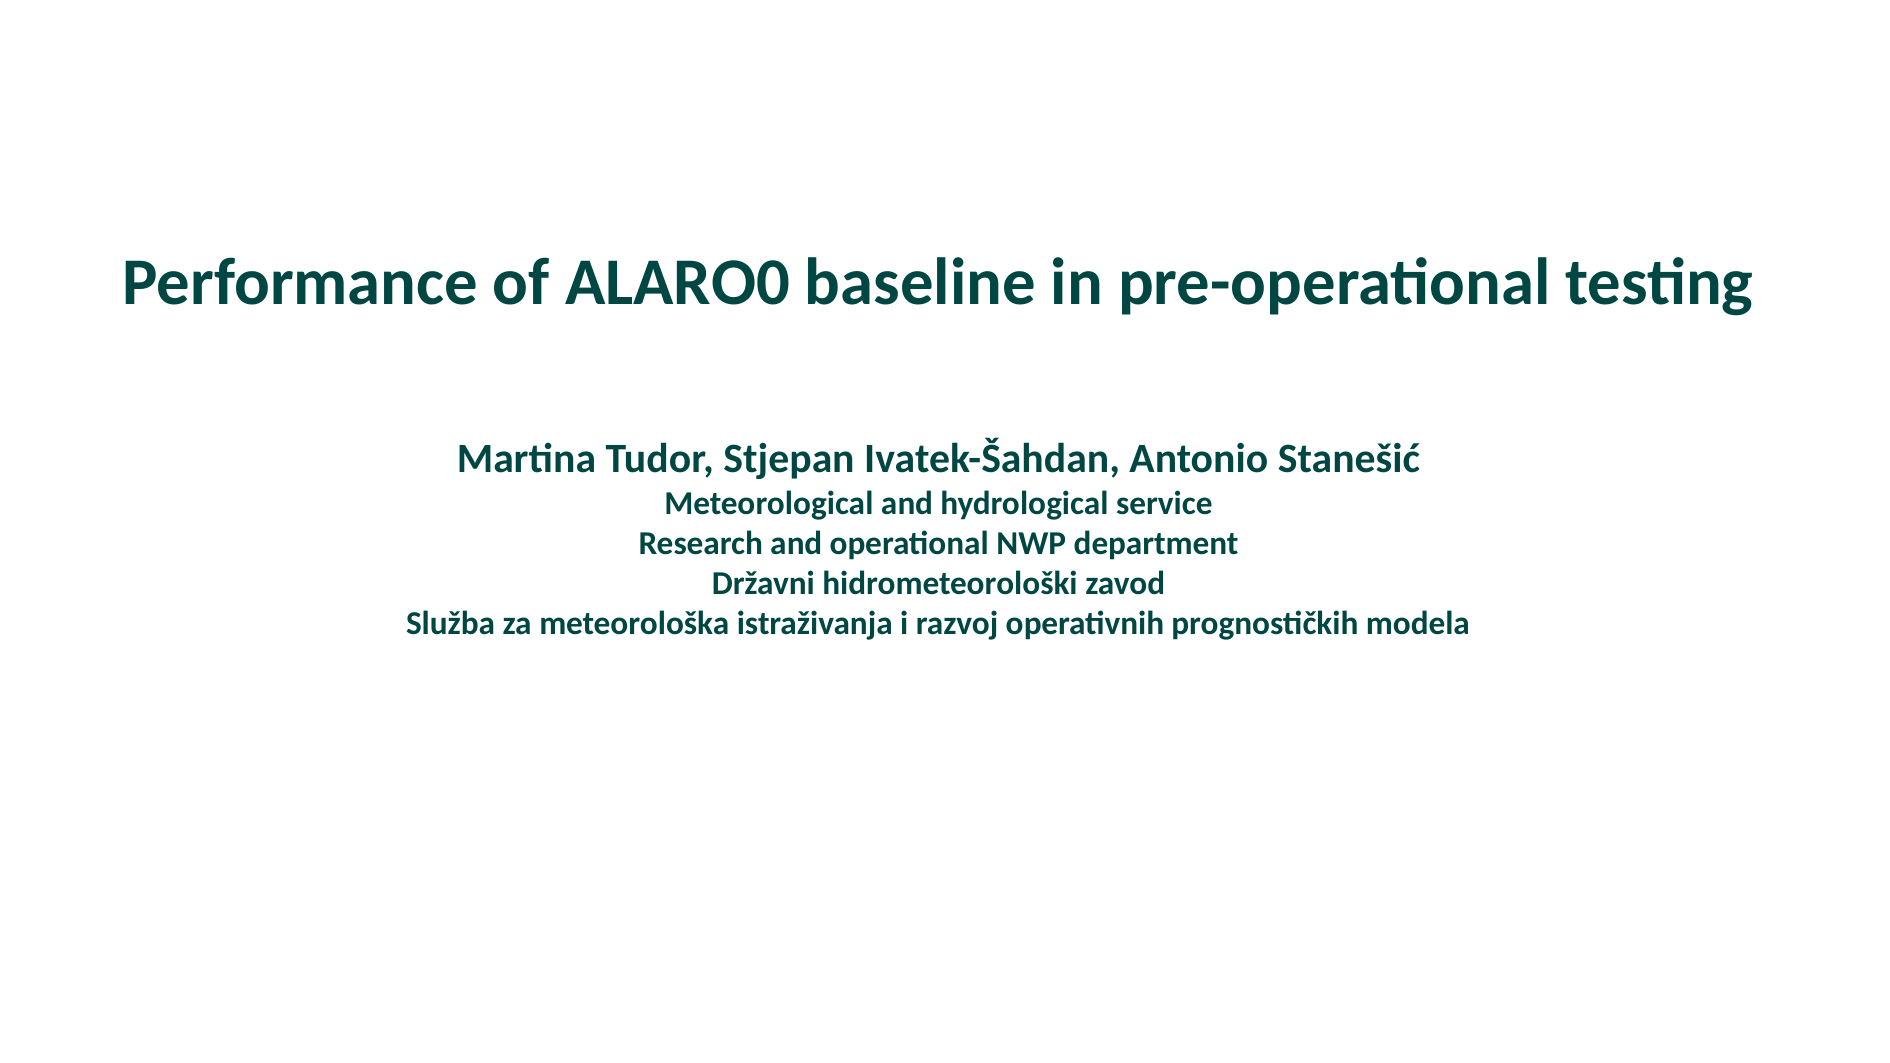

Performance of ALARO0 baseline in pre-operational testing
Martina Tudor, Stjepan Ivatek-Šahdan, Antonio Stanešić
Meteorological and hydrological service
Research and operational NWP department
Državni hidrometeorološki zavod
Služba za meteorološka istraživanja i razvoj operativnih prognostičkih modela